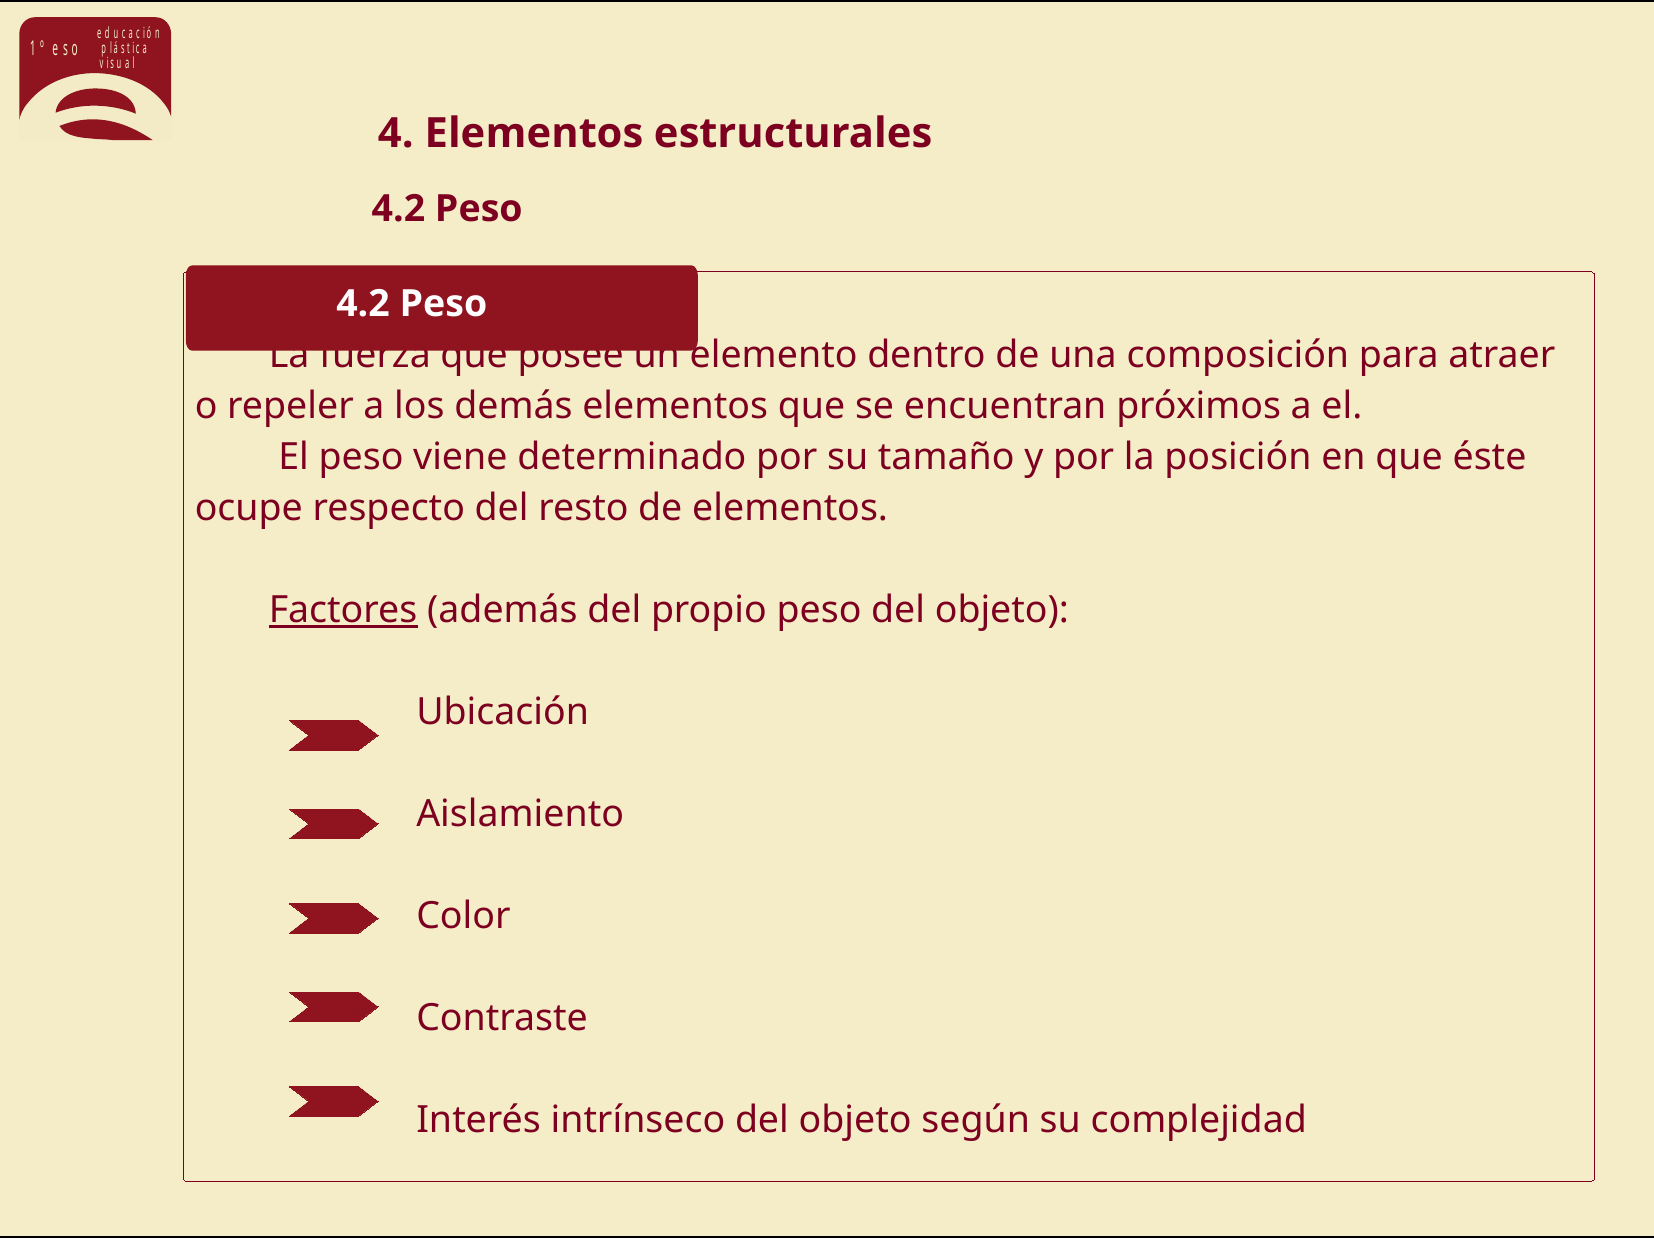

4. Elementos estructurales
	4.2 Peso
	4.2 Peso
#
	La fuerza que posee un elemento dentro de una composición para atraer o repeler a los demás elementos que se encuentran próximos a el.
	 El peso viene determinado por su tamaño y por la posición en que éste ocupe respecto del resto de elementos.
	Factores (además del propio peso del objeto):
			Ubicación
			Aislamiento
			Color
			Contraste
			Interés intrínseco del objeto según su complejidad